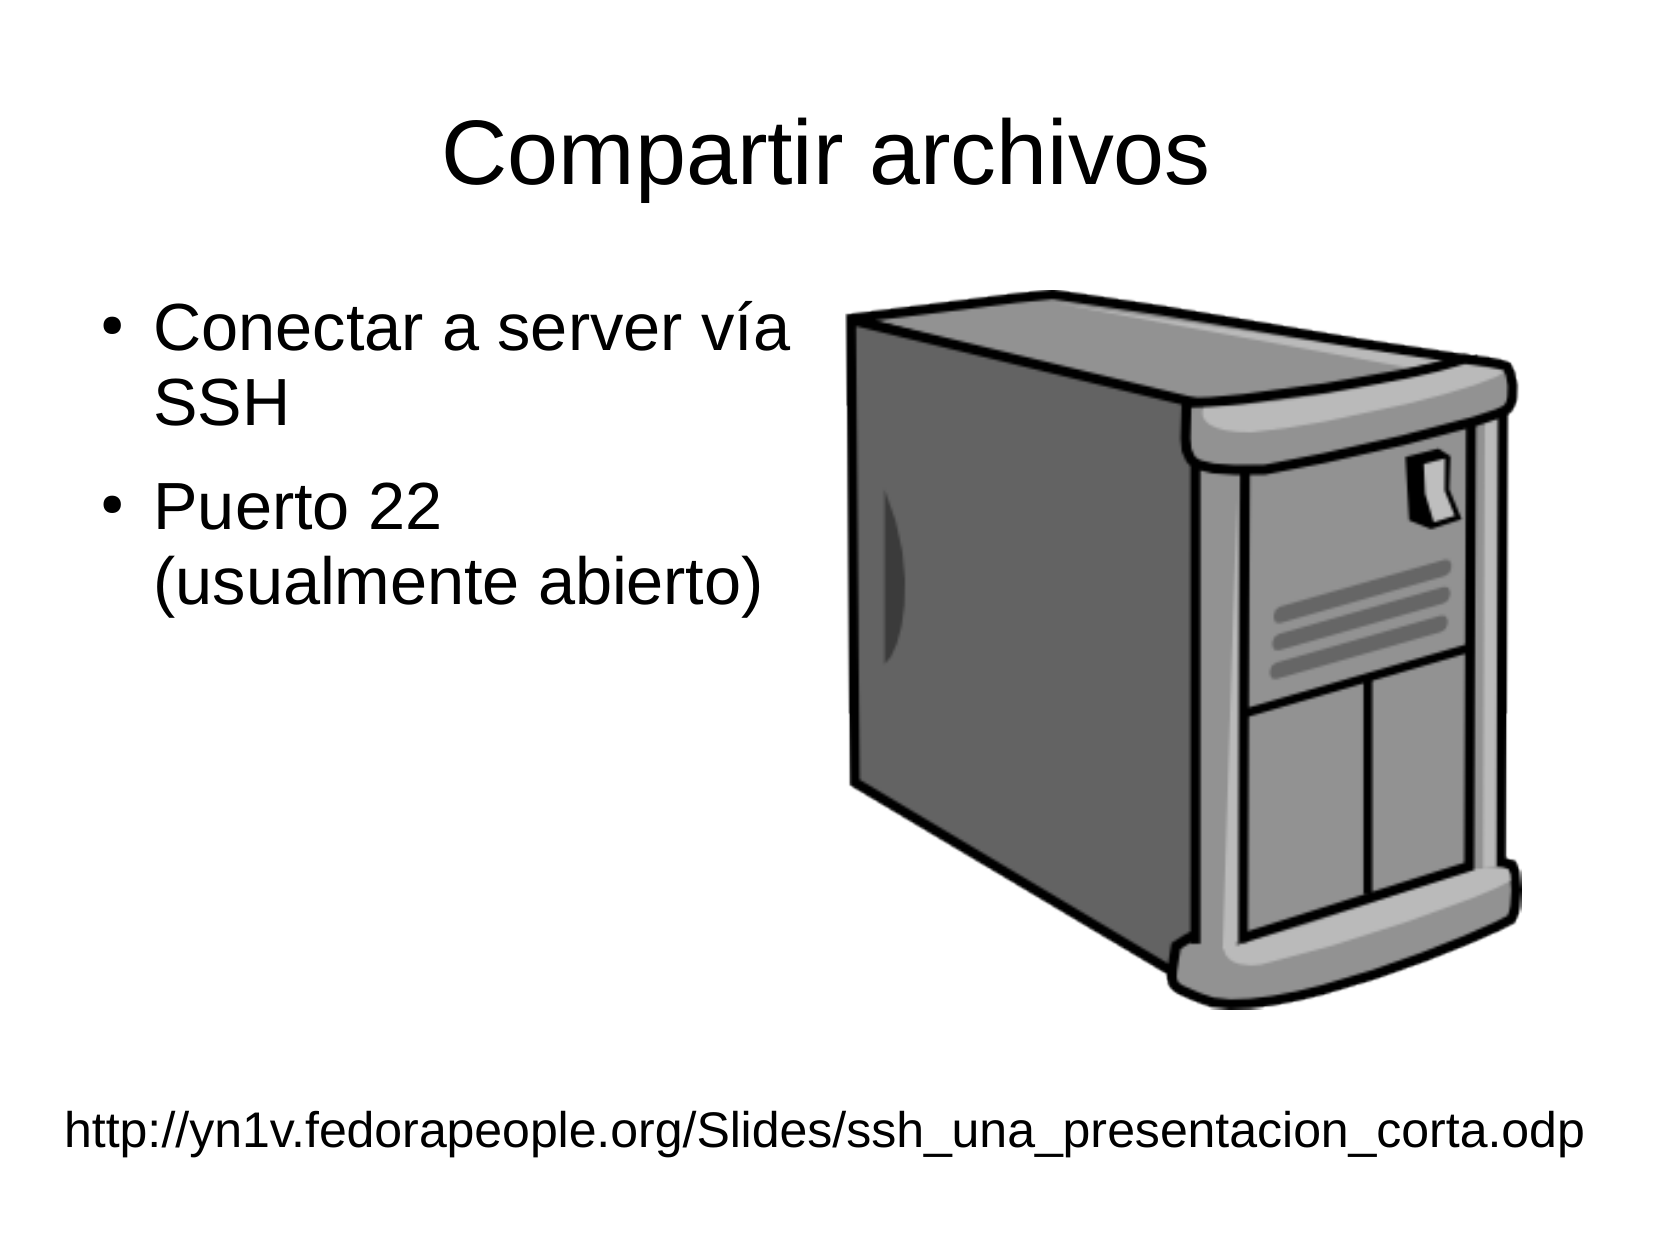

# Compartir archivos
Conectar a server vía SSH
Puerto 22 (usualmente abierto)
http://yn1v.fedorapeople.org/Slides/ssh_una_presentacion_corta.odp